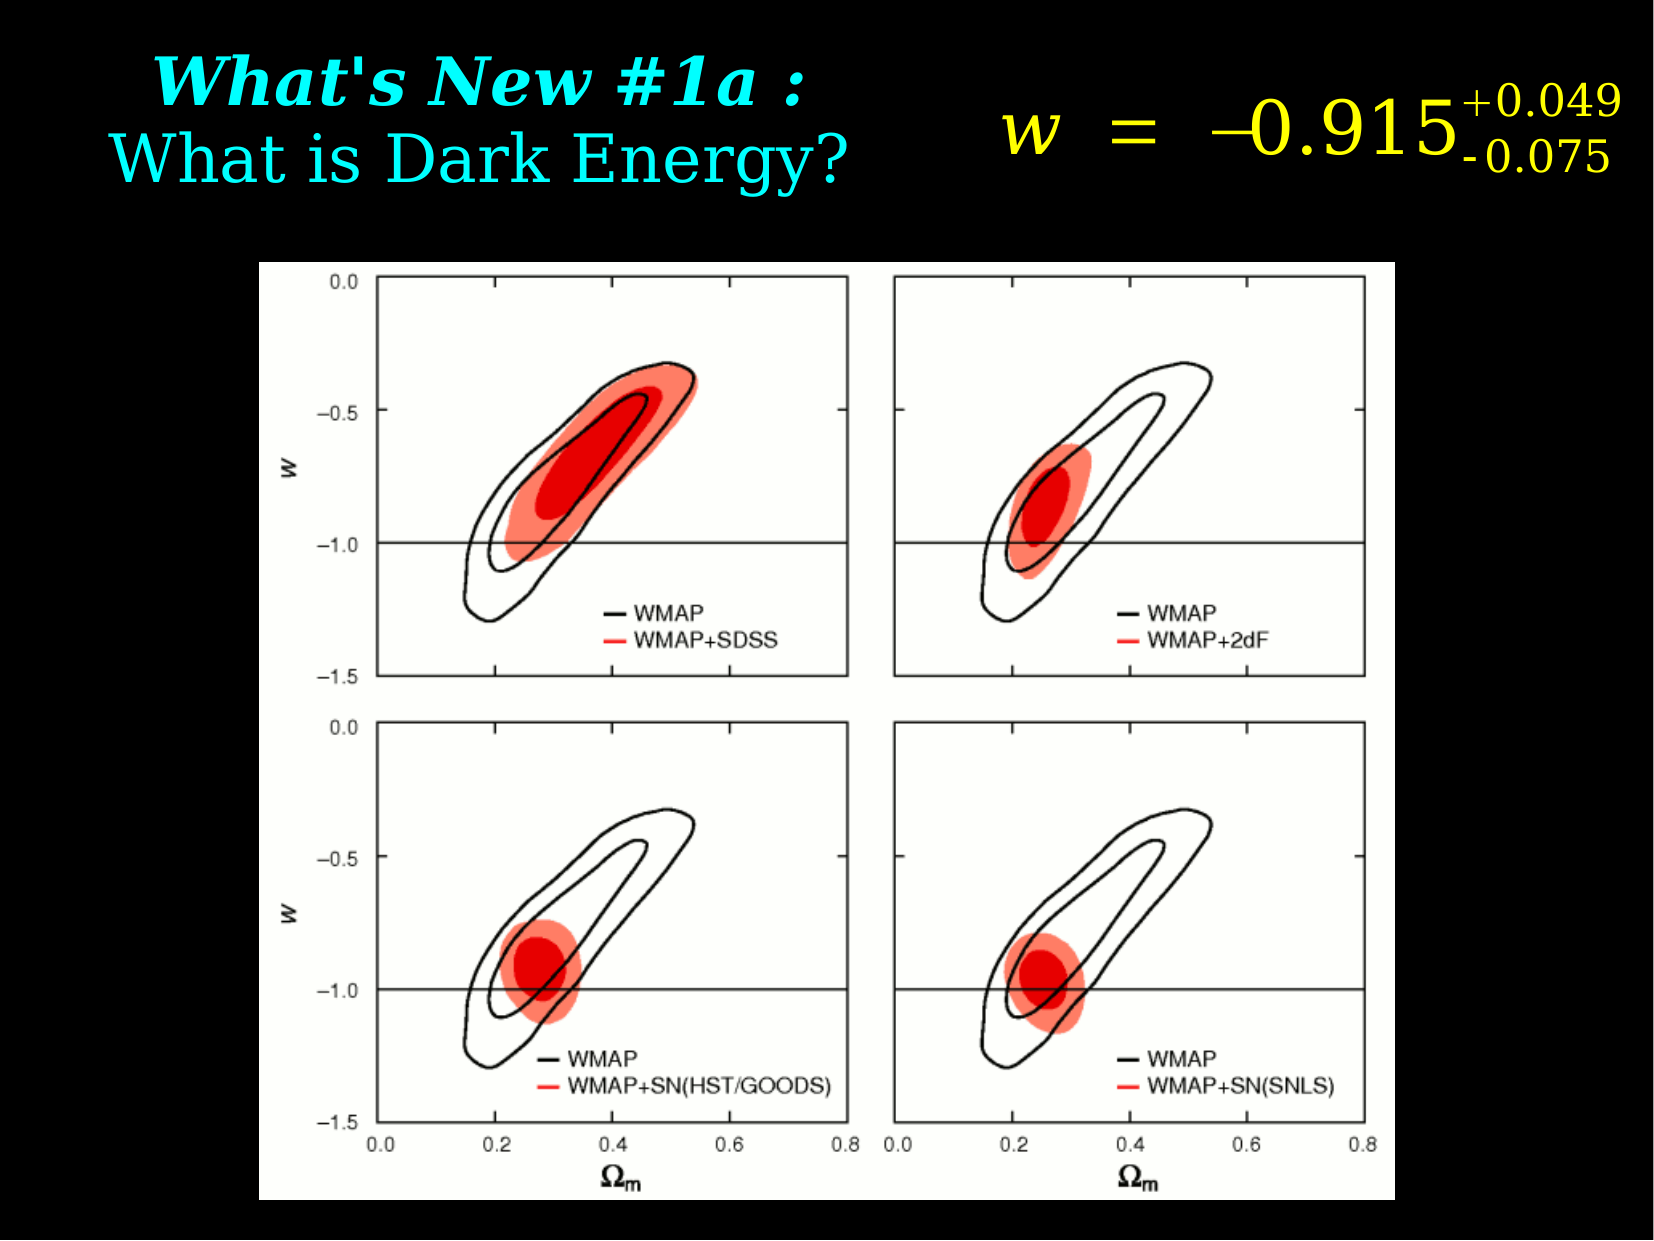

What's New #1a :
What is Dark Energy?